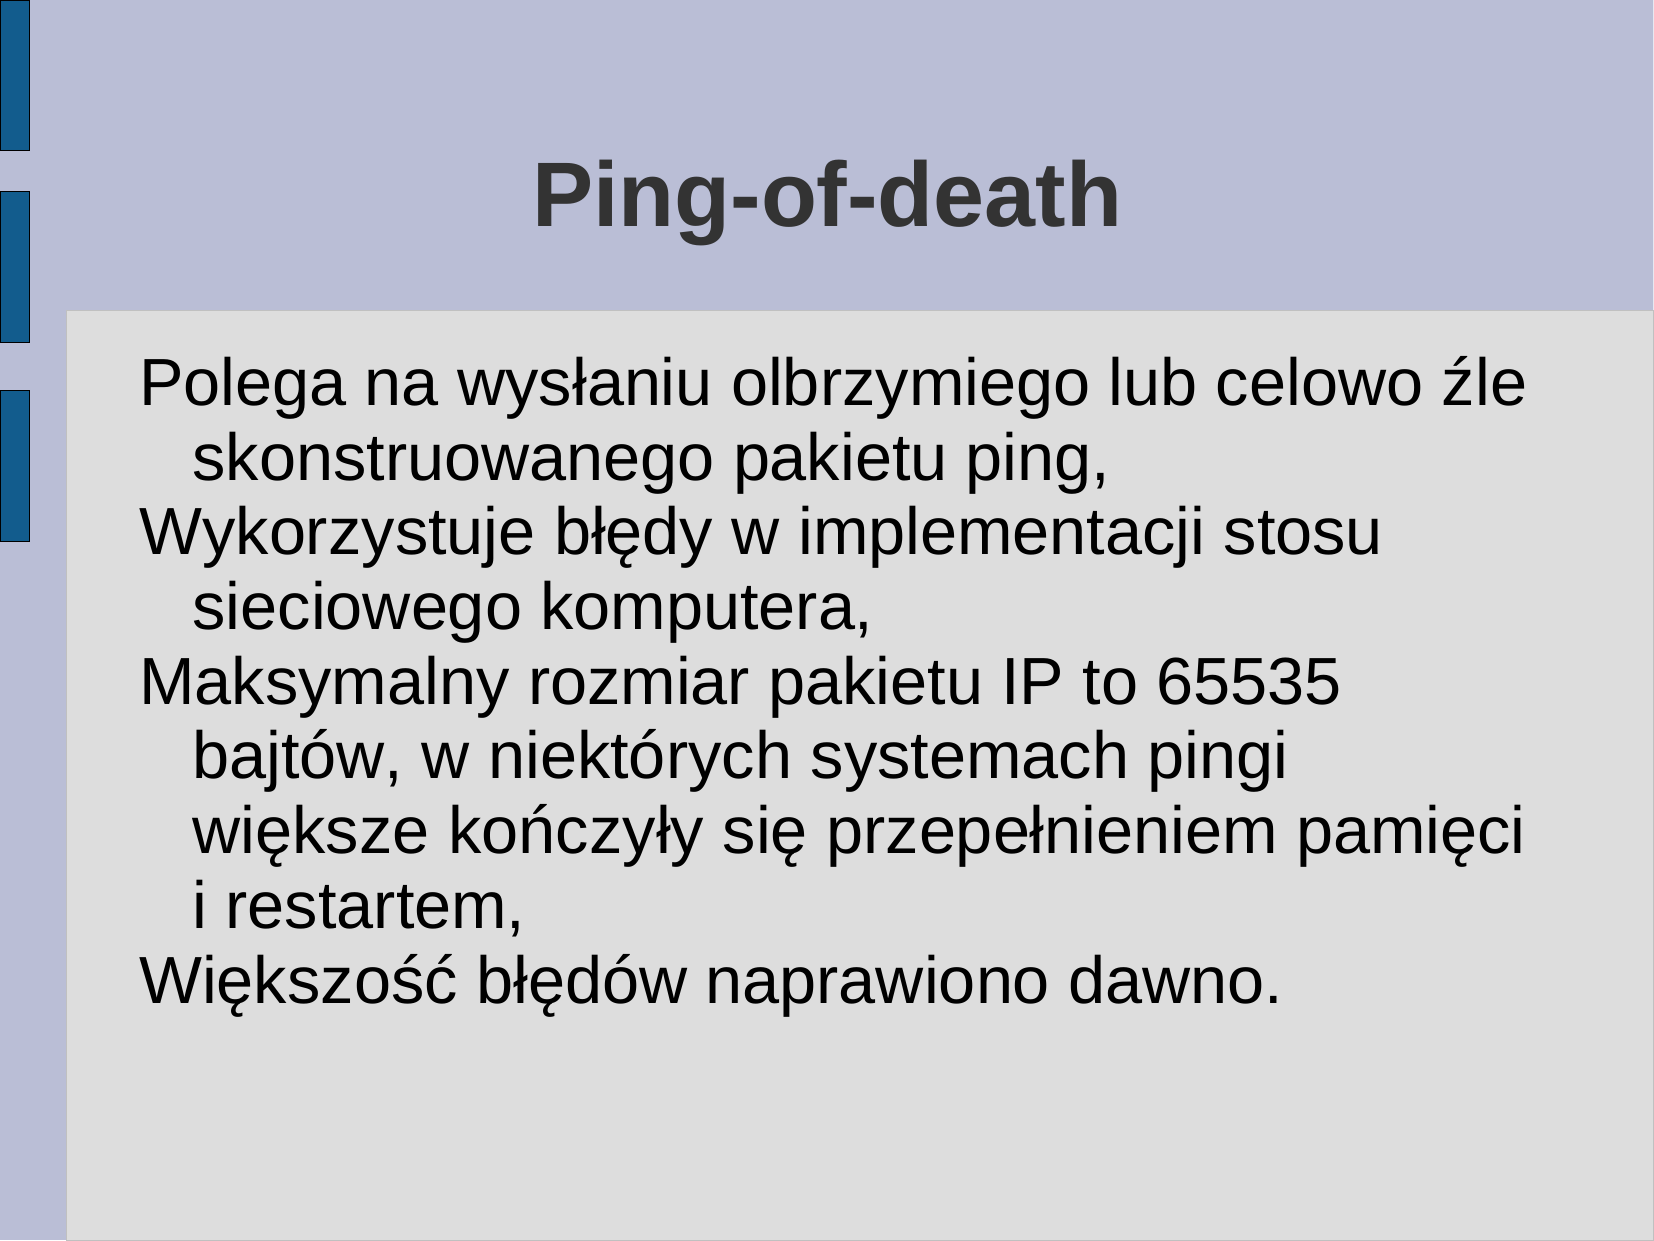

# Ping-of-death
Polega na wysłaniu olbrzymiego lub celowo źle skonstruowanego pakietu ping,
Wykorzystuje błędy w implementacji stosu sieciowego komputera,
Maksymalny rozmiar pakietu IP to 65535 bajtów, w niektórych systemach pingi większe kończyły się przepełnieniem pamięci i restartem,
Większość błędów naprawiono dawno.